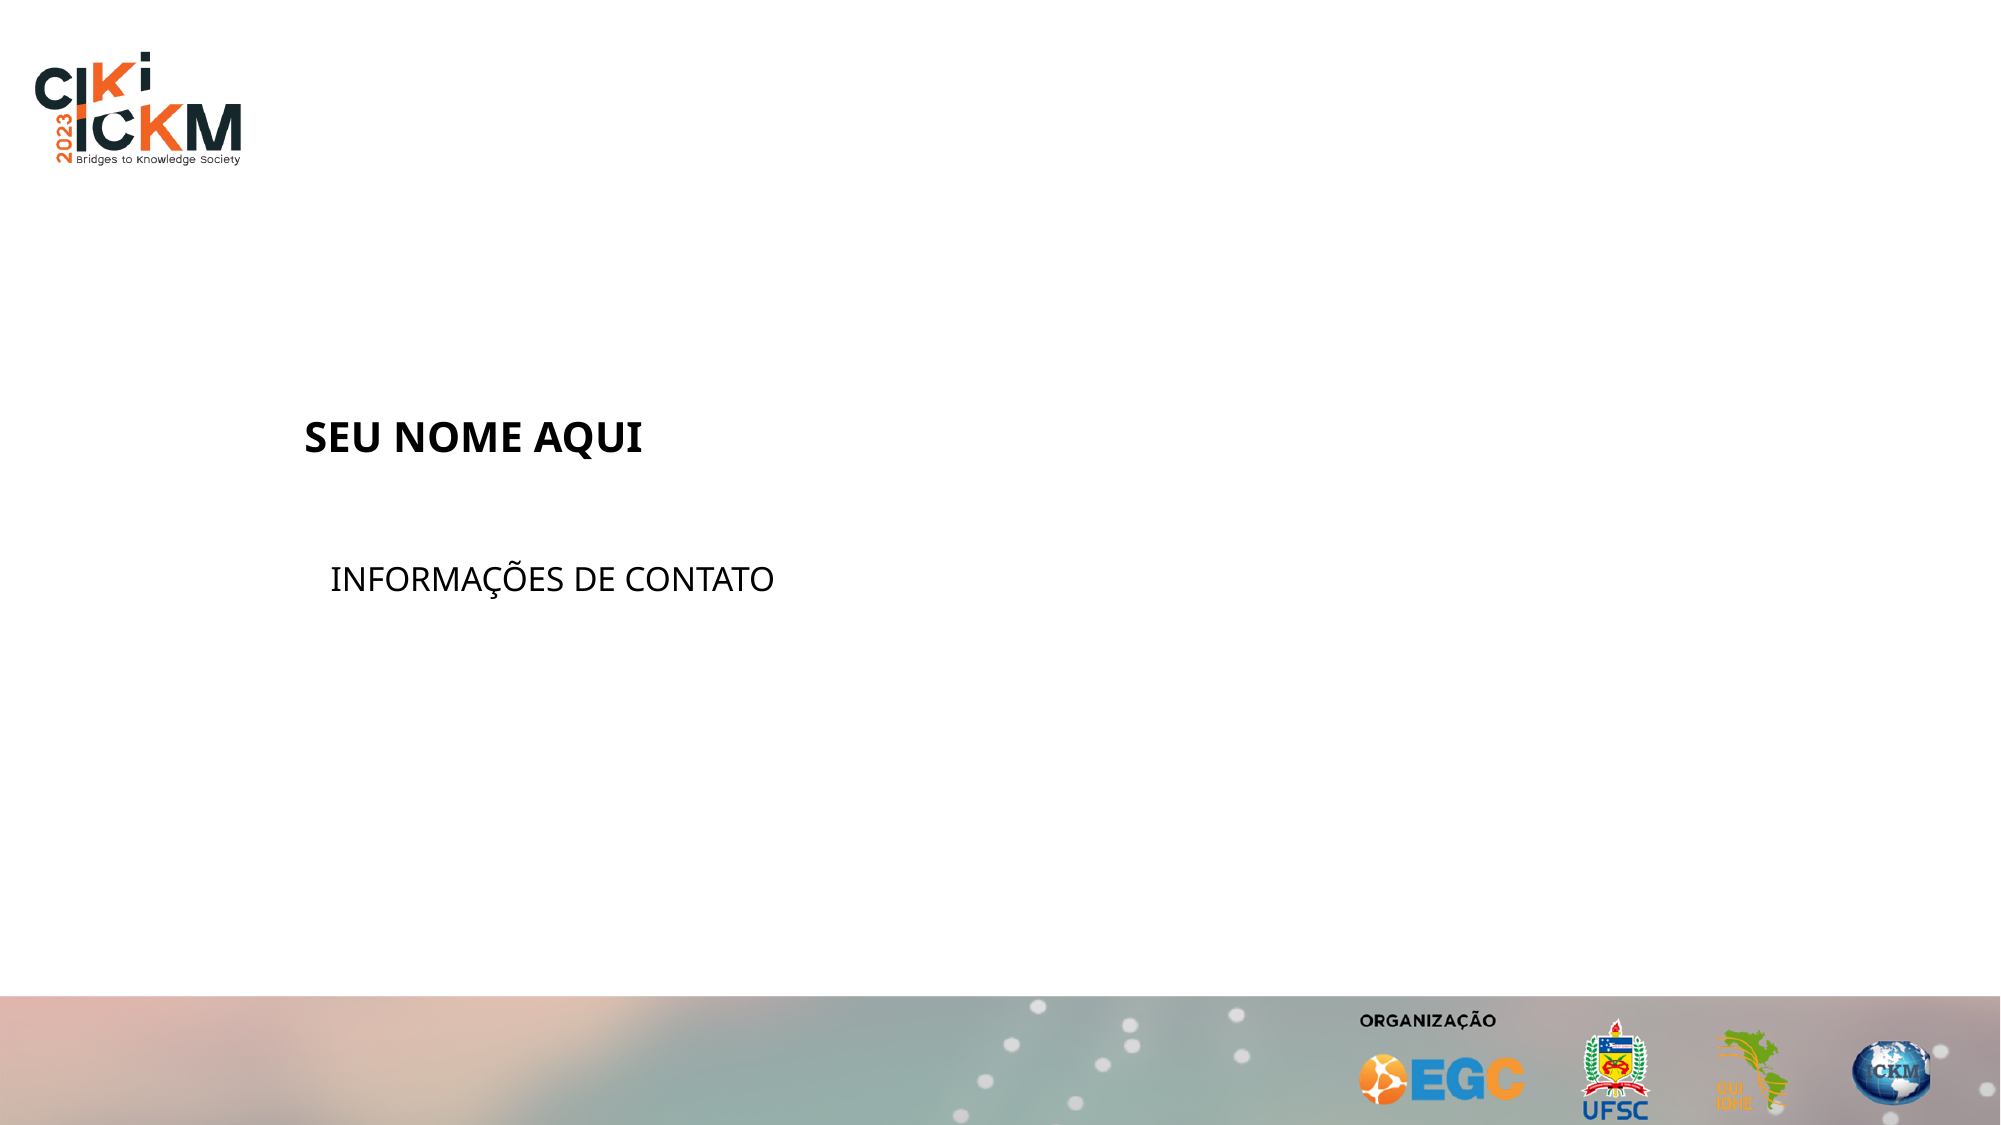

#
SEU NOME AQUI
INFORMAÇÕES DE CONTATO